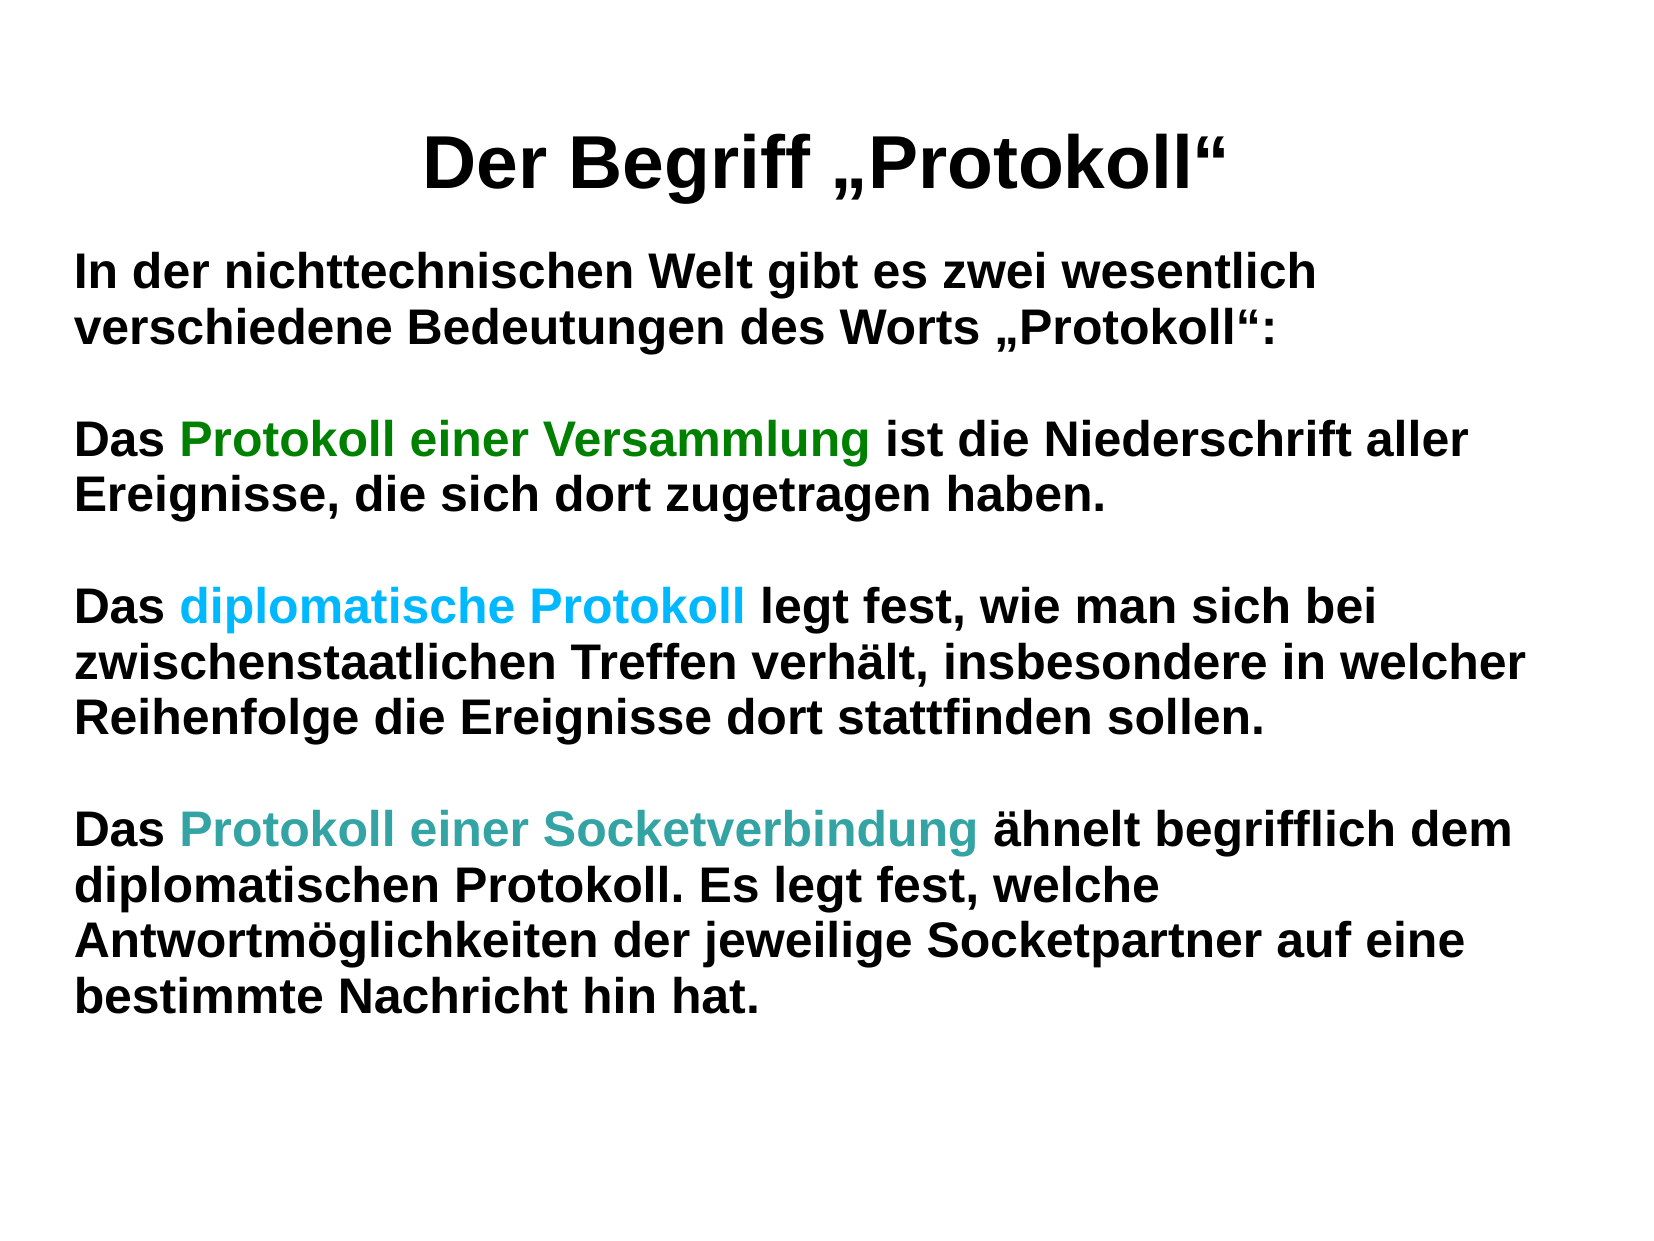

# Der Begriff „Protokoll“
In der nichttechnischen Welt gibt es zwei wesentlich verschiedene Bedeutungen des Worts „Protokoll“:
Das Protokoll einer Versammlung ist die Niederschrift aller Ereignisse, die sich dort zugetragen haben.
Das diplomatische Protokoll legt fest, wie man sich bei zwischenstaatlichen Treffen verhält, insbesondere in welcher Reihenfolge die Ereignisse dort stattfinden sollen.
Das Protokoll einer Socketverbindung ähnelt begrifflich dem diplomatischen Protokoll. Es legt fest, welche Antwortmöglichkeiten der jeweilige Socketpartner auf eine bestimmte Nachricht hin hat.